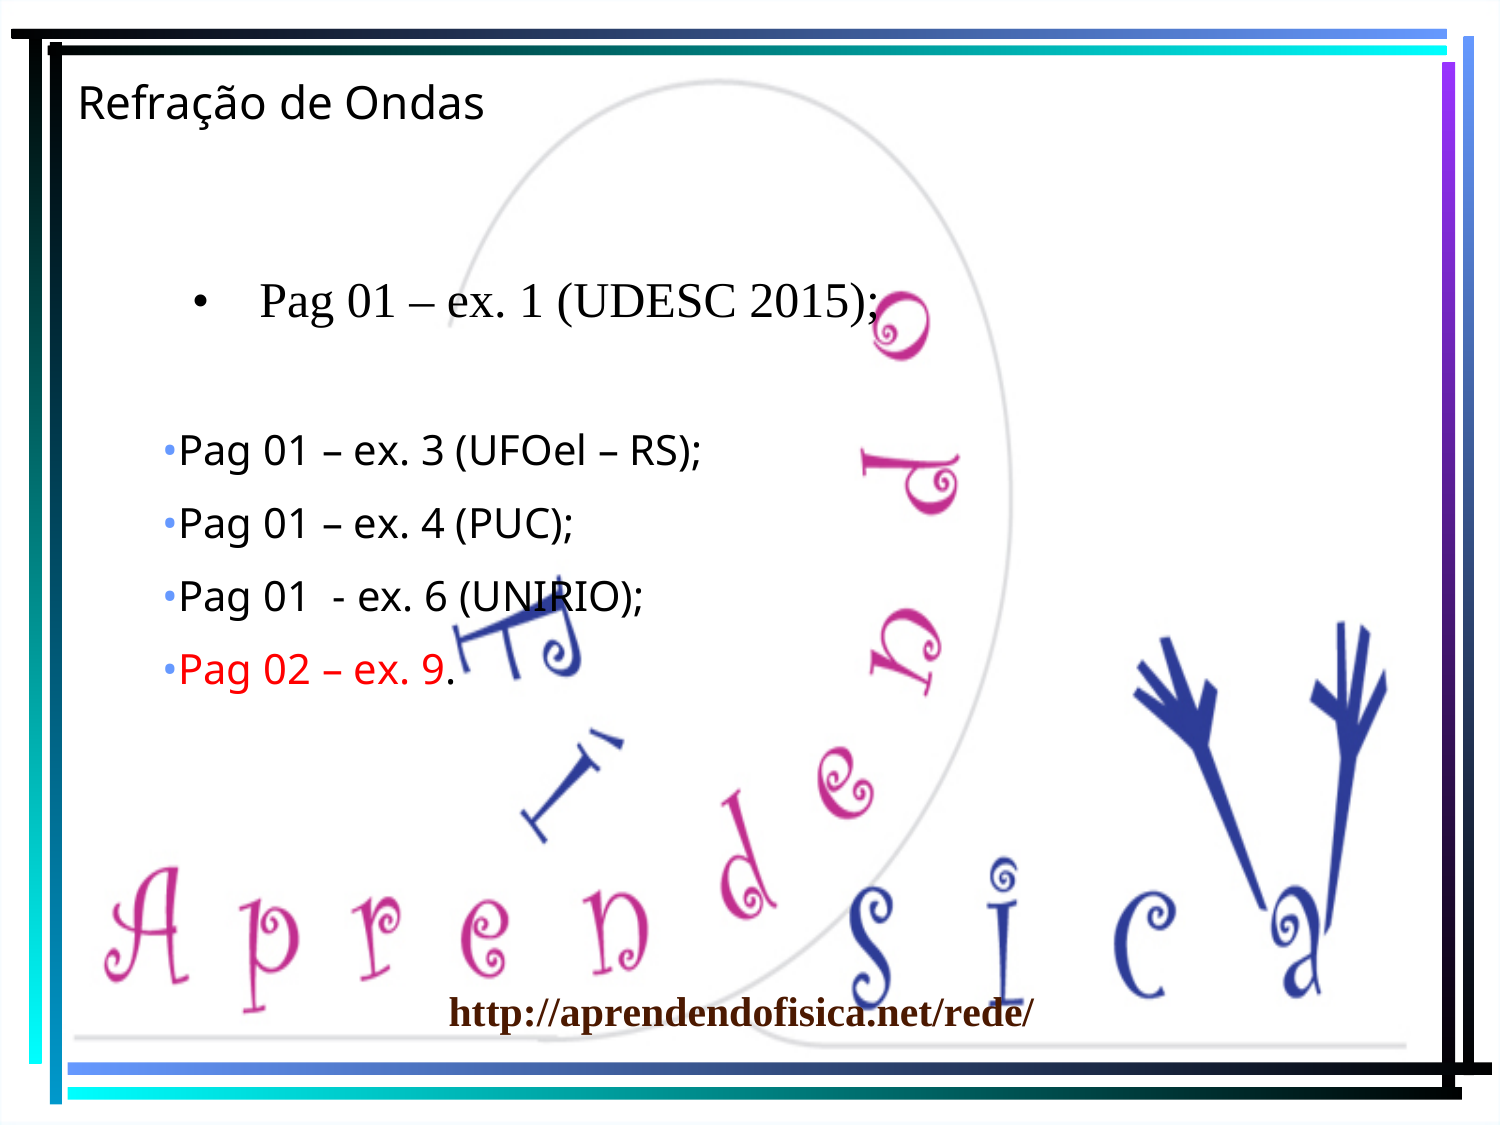

# Refração de Ondas
 Pag 01 – ex. 1 (UDESC 2015);
Pag 01 – ex. 3 (UFOel – RS);
Pag 01 – ex. 4 (PUC);
Pag 01 - ex. 6 (UNIRIO);
Pag 02 – ex. 9.
 http://aprendendofisica.net/rede/